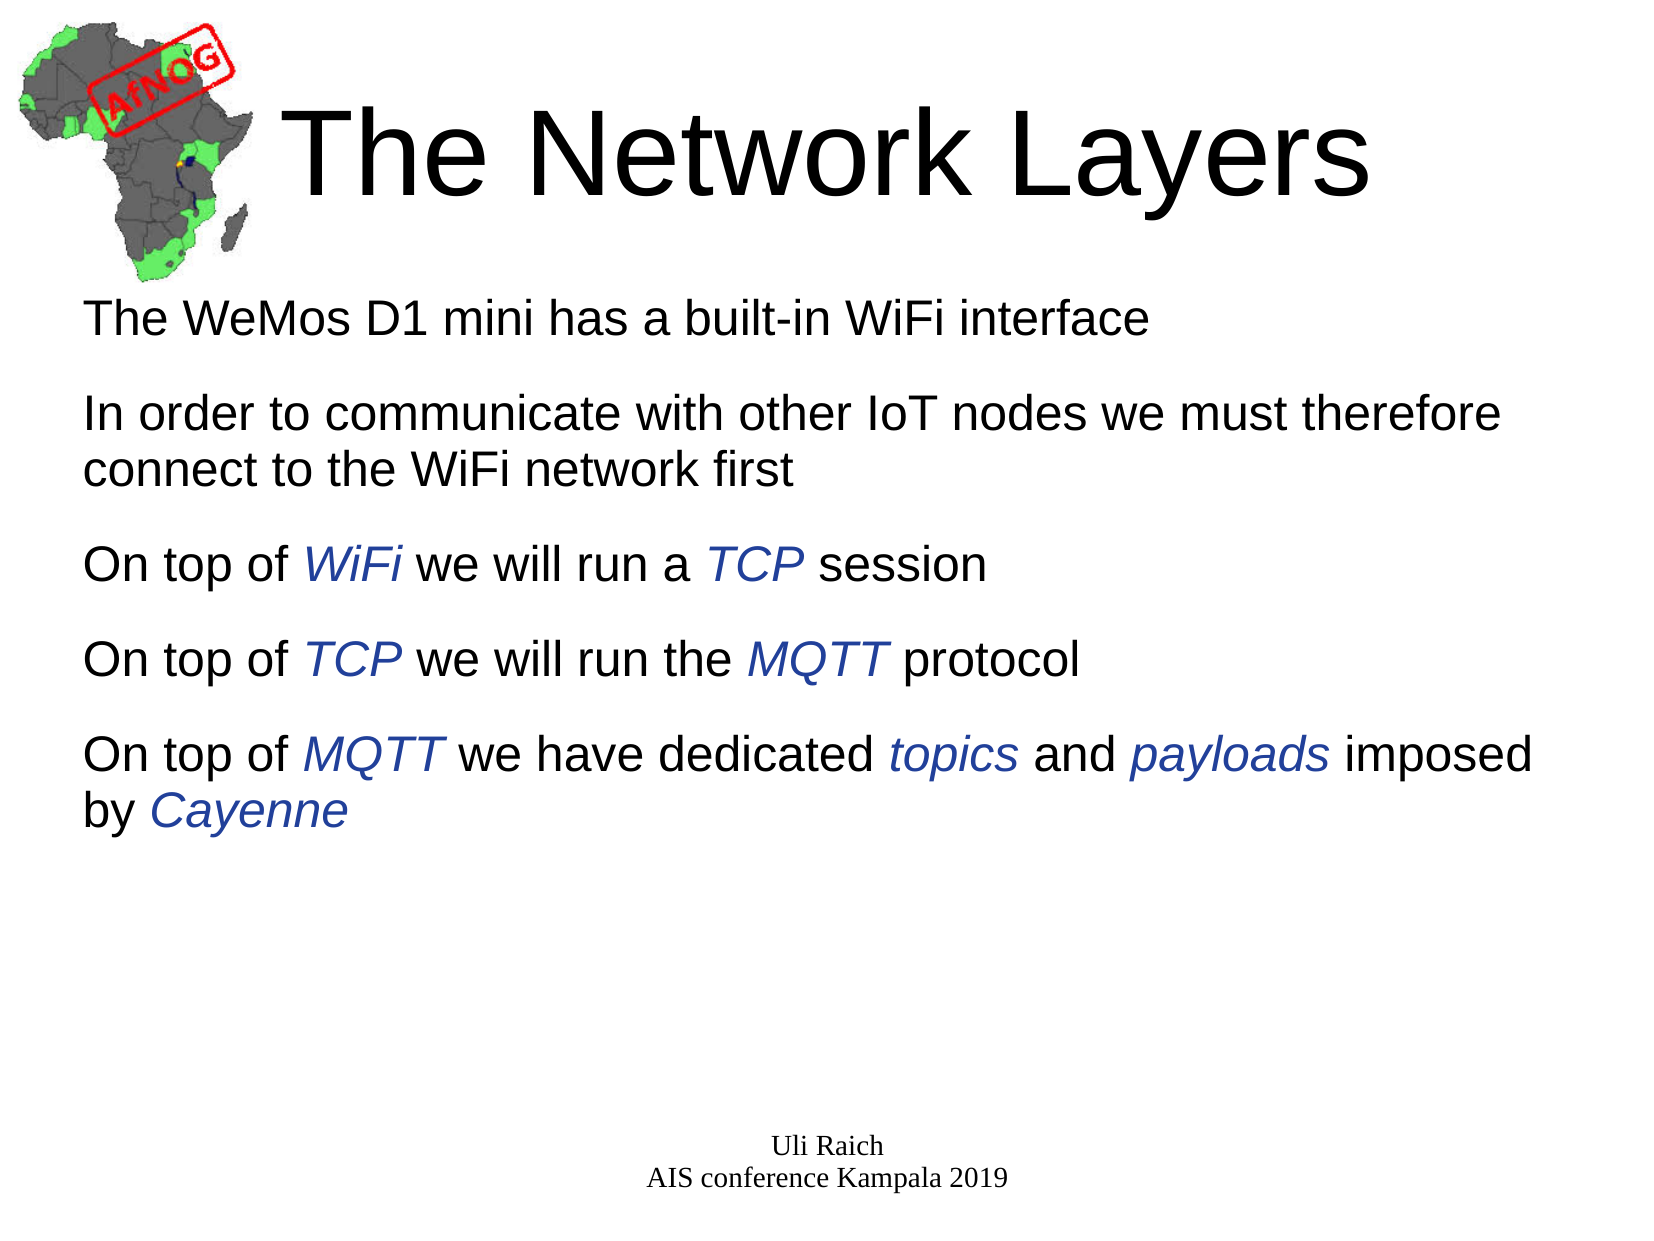

# The Network Layers
The WeMos D1 mini has a built-in WiFi interface
In order to communicate with other IoT nodes we must therefore connect to the WiFi network first
On top of WiFi we will run a TCP session
On top of TCP we will run the MQTT protocol
On top of MQTT we have dedicated topics and payloads imposed by Cayenne